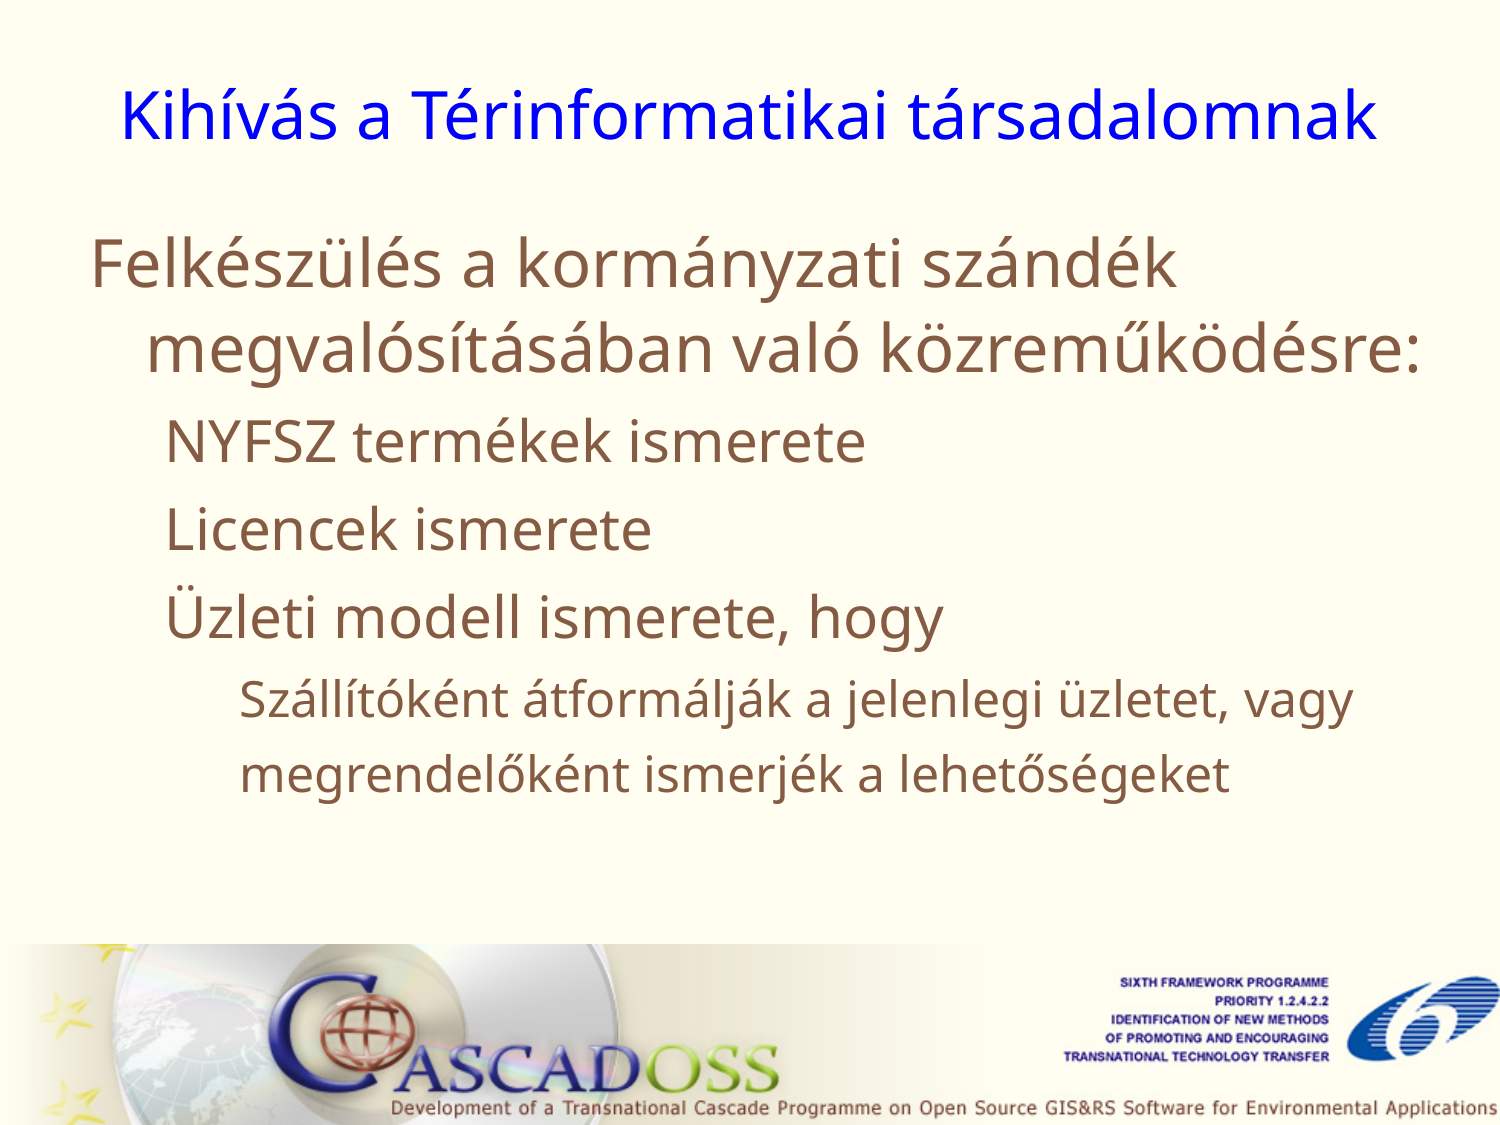

# Kihívás a Térinformatikai társadalomnak
Felkészülés a kormányzati szándék megvalósításában való közreműködésre:
NYFSZ termékek ismerete
Licencek ismerete
Üzleti modell ismerete, hogy
Szállítóként átformálják a jelenlegi üzletet, vagy
megrendelőként ismerjék a lehetőségeket